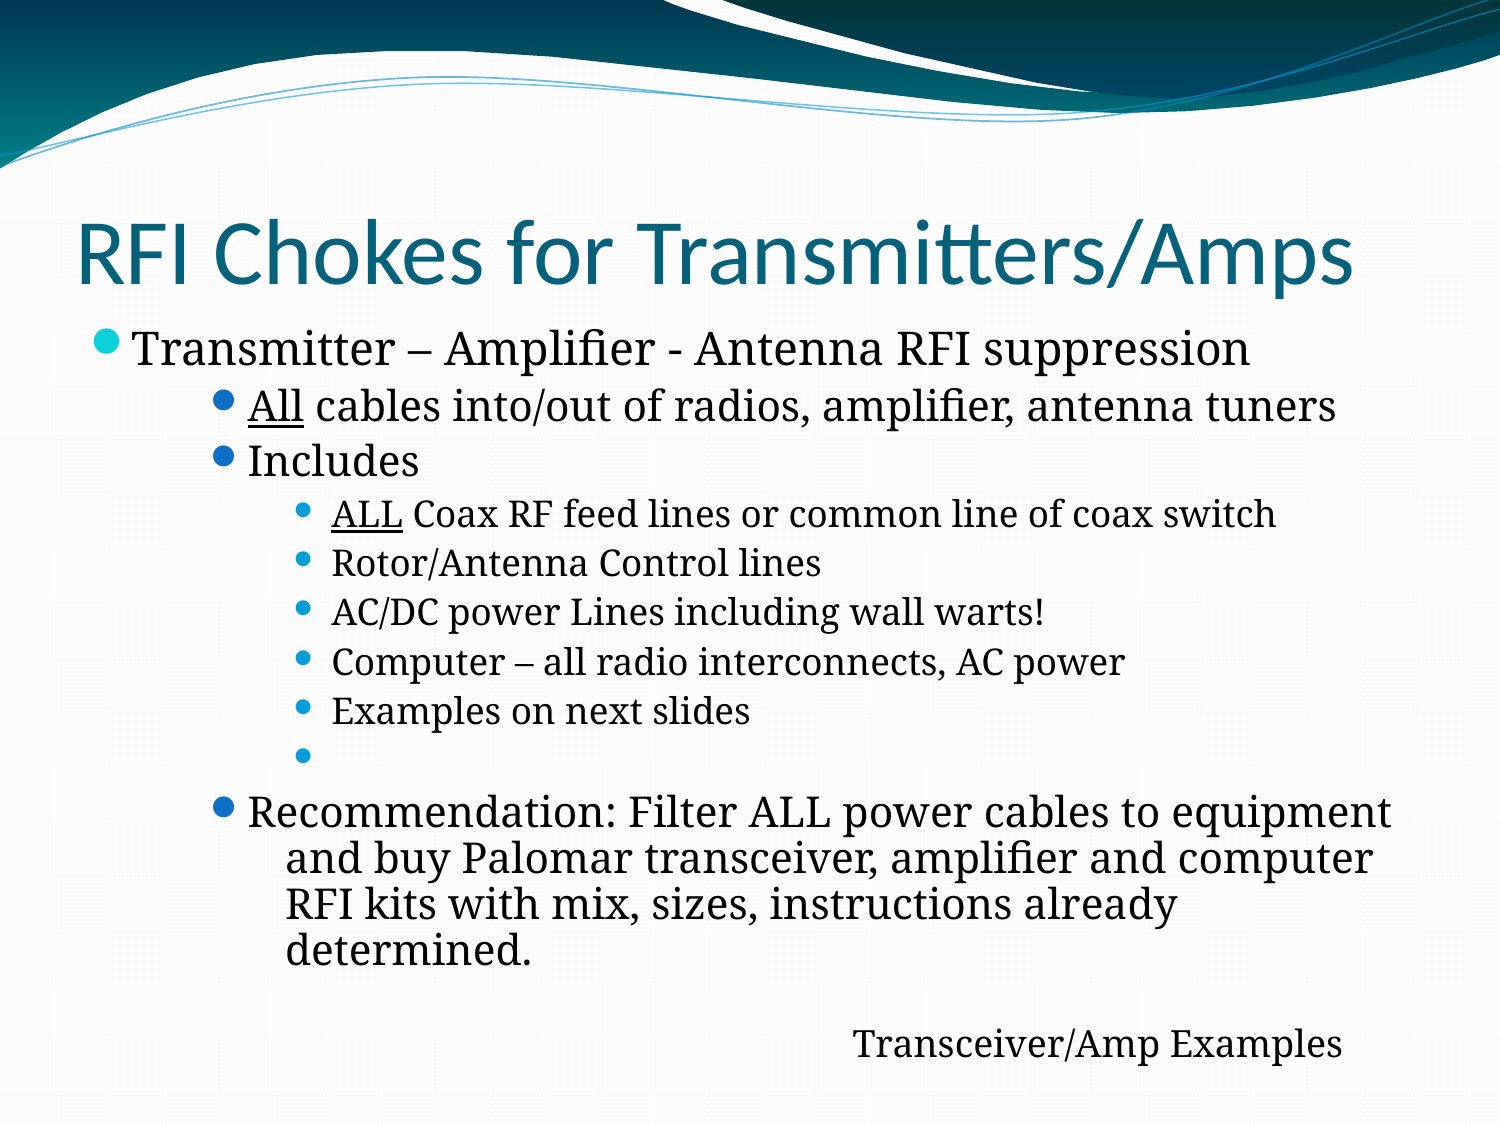

# RFI Chokes for Transmitters/Amps
Transmitter – Amplifier - Antenna RFI suppression
All cables into/out of radios, amplifier, antenna tuners
Includes
ALL Coax RF feed lines or common line of coax switch
Rotor/Antenna Control lines
AC/DC power Lines including wall warts!
Computer – all radio interconnects, AC power
Examples on next slides
Recommendation: Filter ALL power cables to equipment and buy Palomar transceiver, amplifier and computer RFI kits with mix, sizes, instructions already determined.
Transceiver/Amp Examples